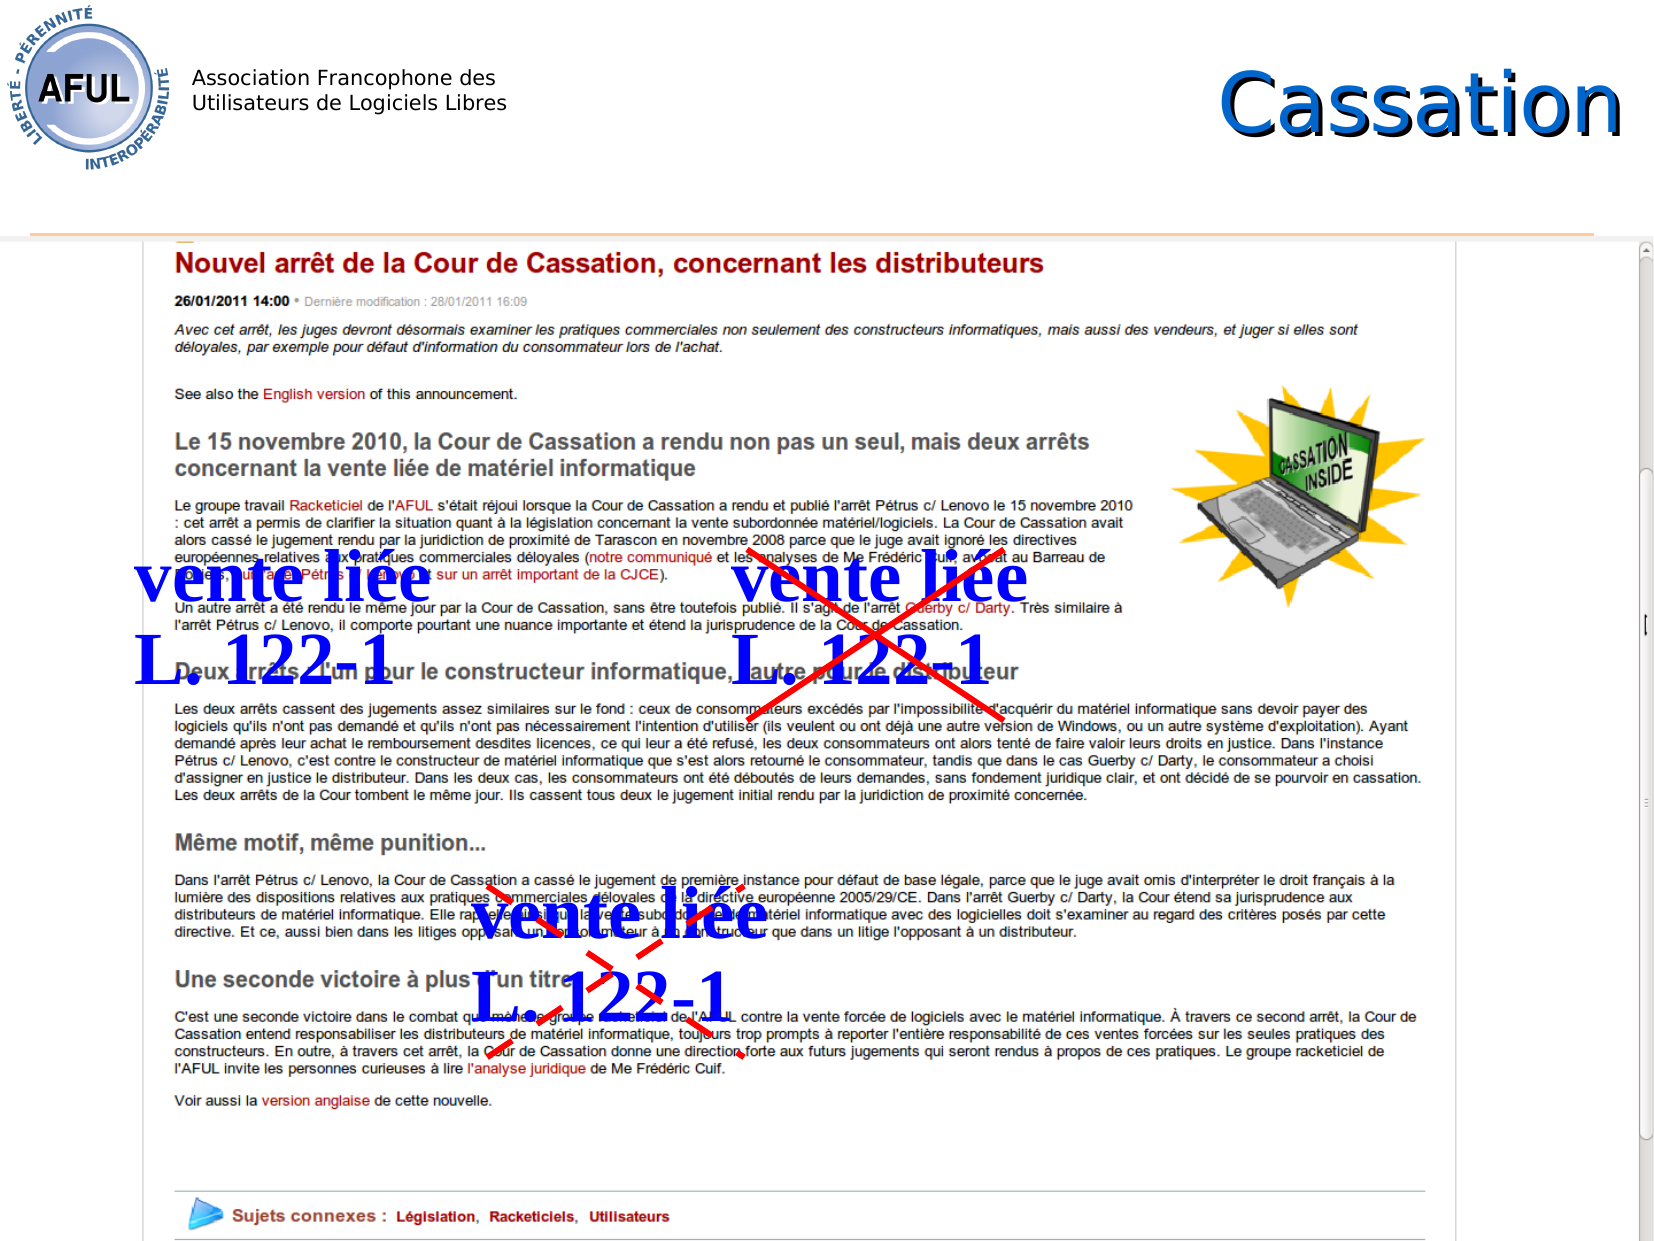

# Cassation
vente liée
L. 122-1
vente liée
L. 122-1
vente liée
L. 122-1
19